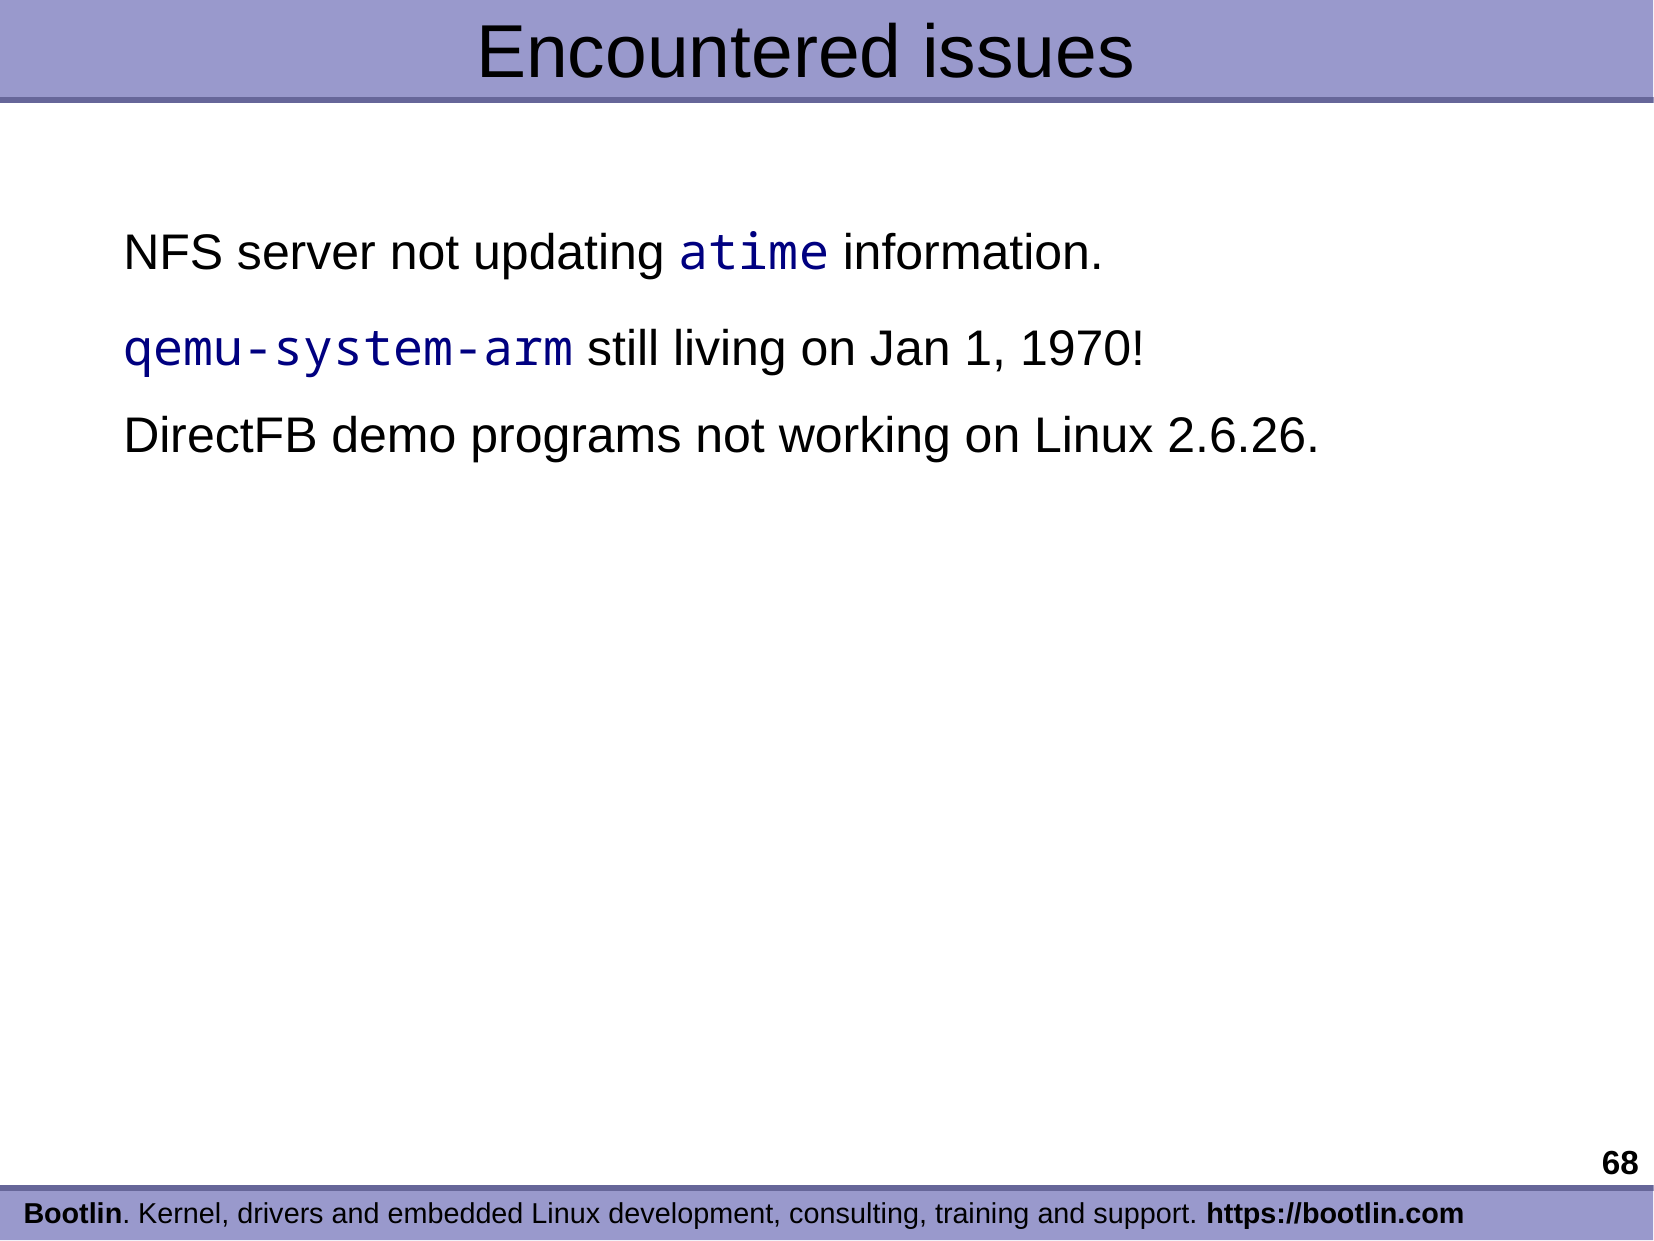

# Encountered issues
NFS server not updating atime information.
qemu-system-arm still living on Jan 1, 1970!
DirectFB demo programs not working on Linux 2.6.26.